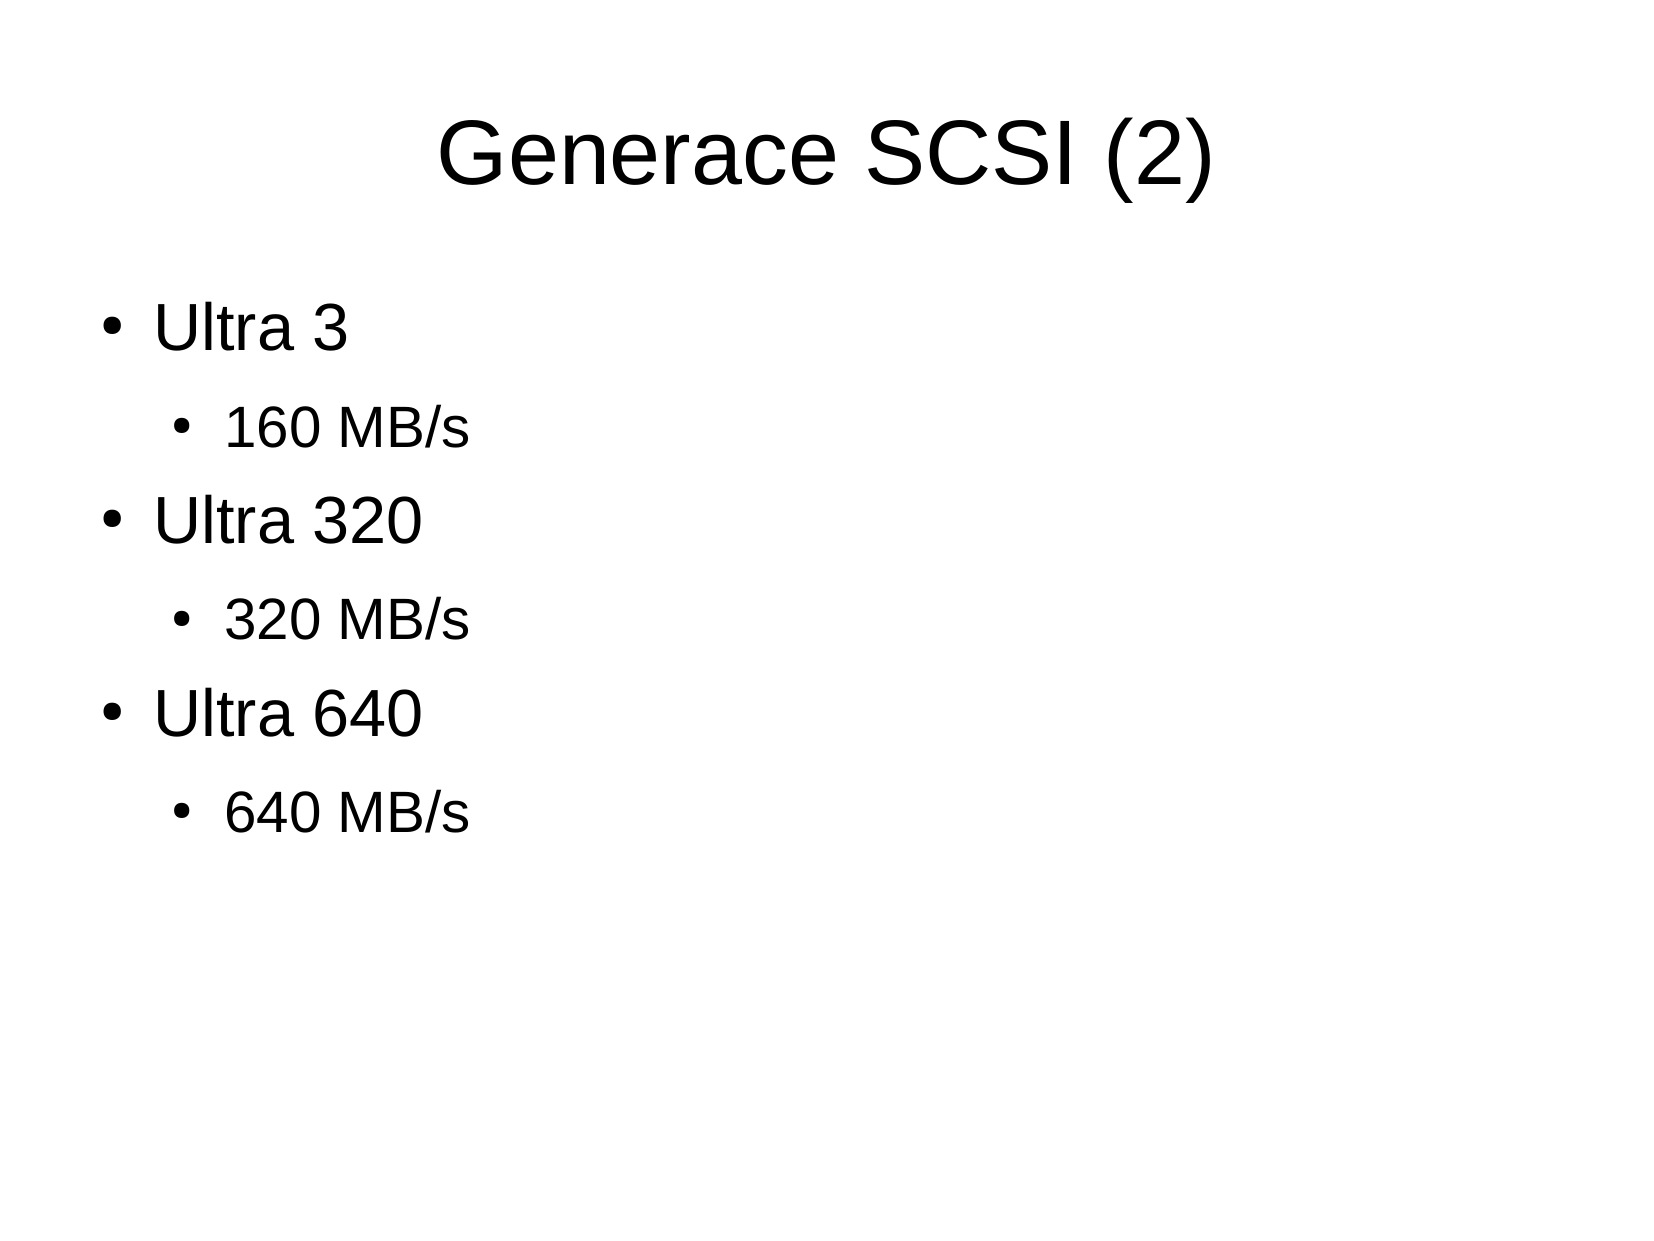

# Generace SCSI (2)
Ultra 3
160 MB/s
Ultra 320
320 MB/s
Ultra 640
640 MB/s